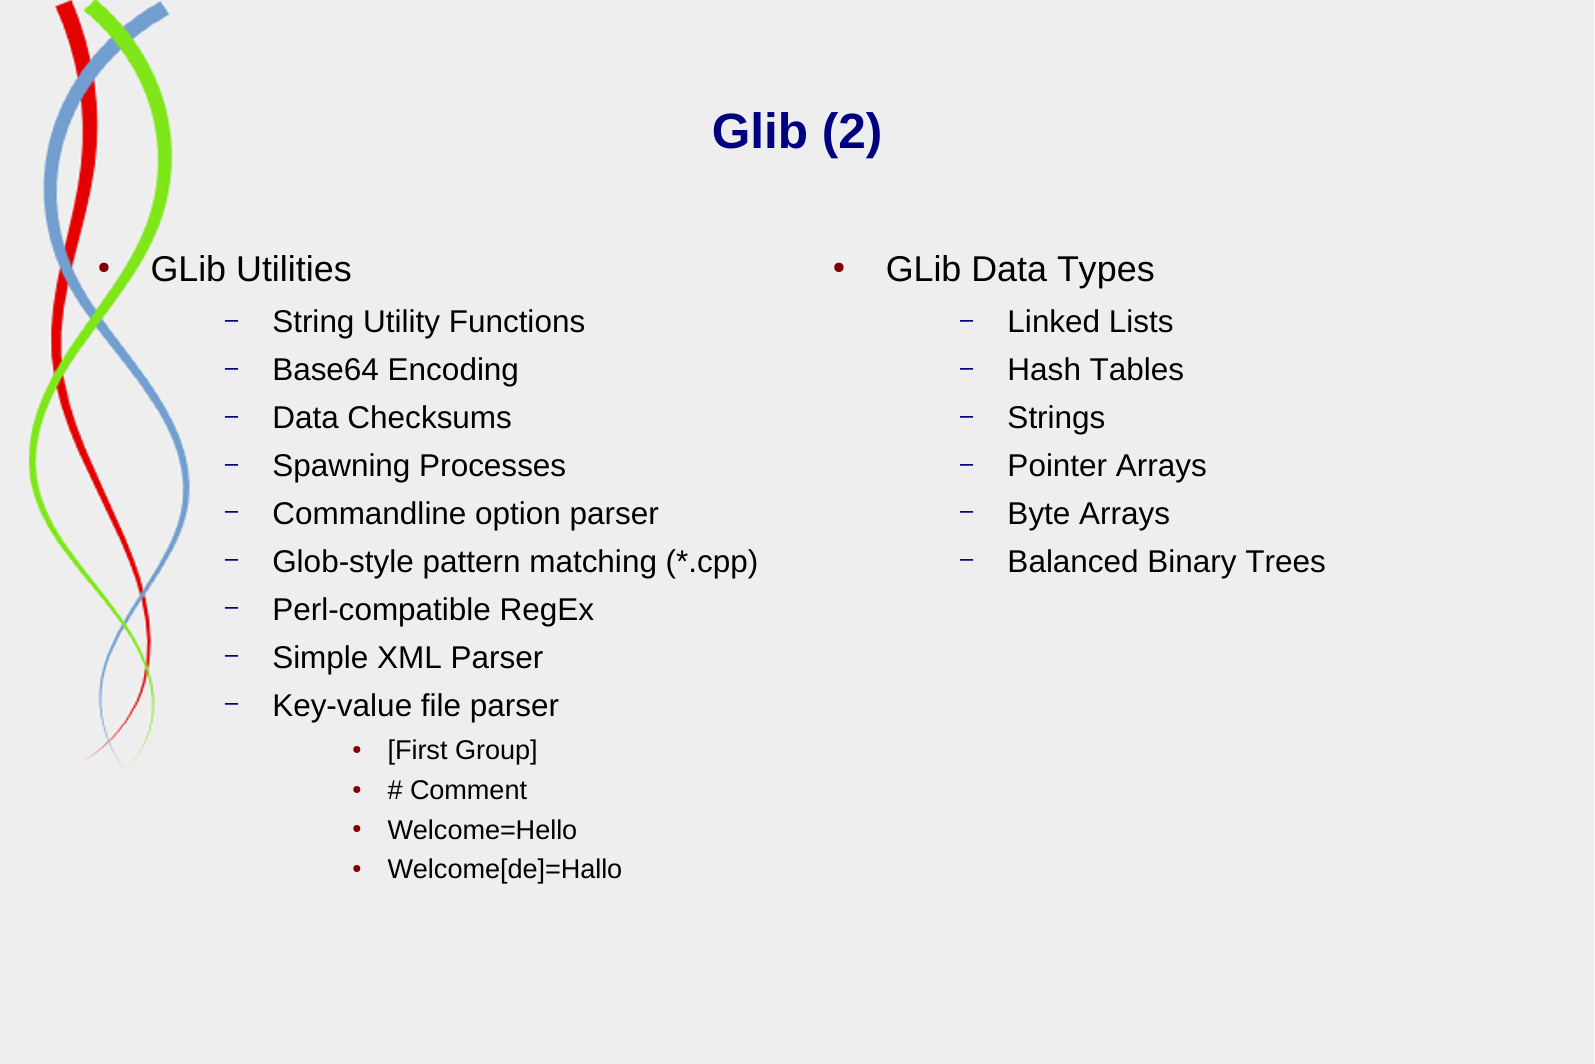

# Glib (2)
GLib Utilities
String Utility Functions
Base64 Encoding
Data Checksums
Spawning Processes
Commandline option parser
Glob-style pattern matching (*.cpp)
Perl-compatible RegEx
Simple XML Parser
Key-value file parser
[First Group]
# Comment
Welcome=Hello
Welcome[de]=Hallo
GLib Data Types
Linked Lists
Hash Tables
Strings
Pointer Arrays
Byte Arrays
Balanced Binary Trees